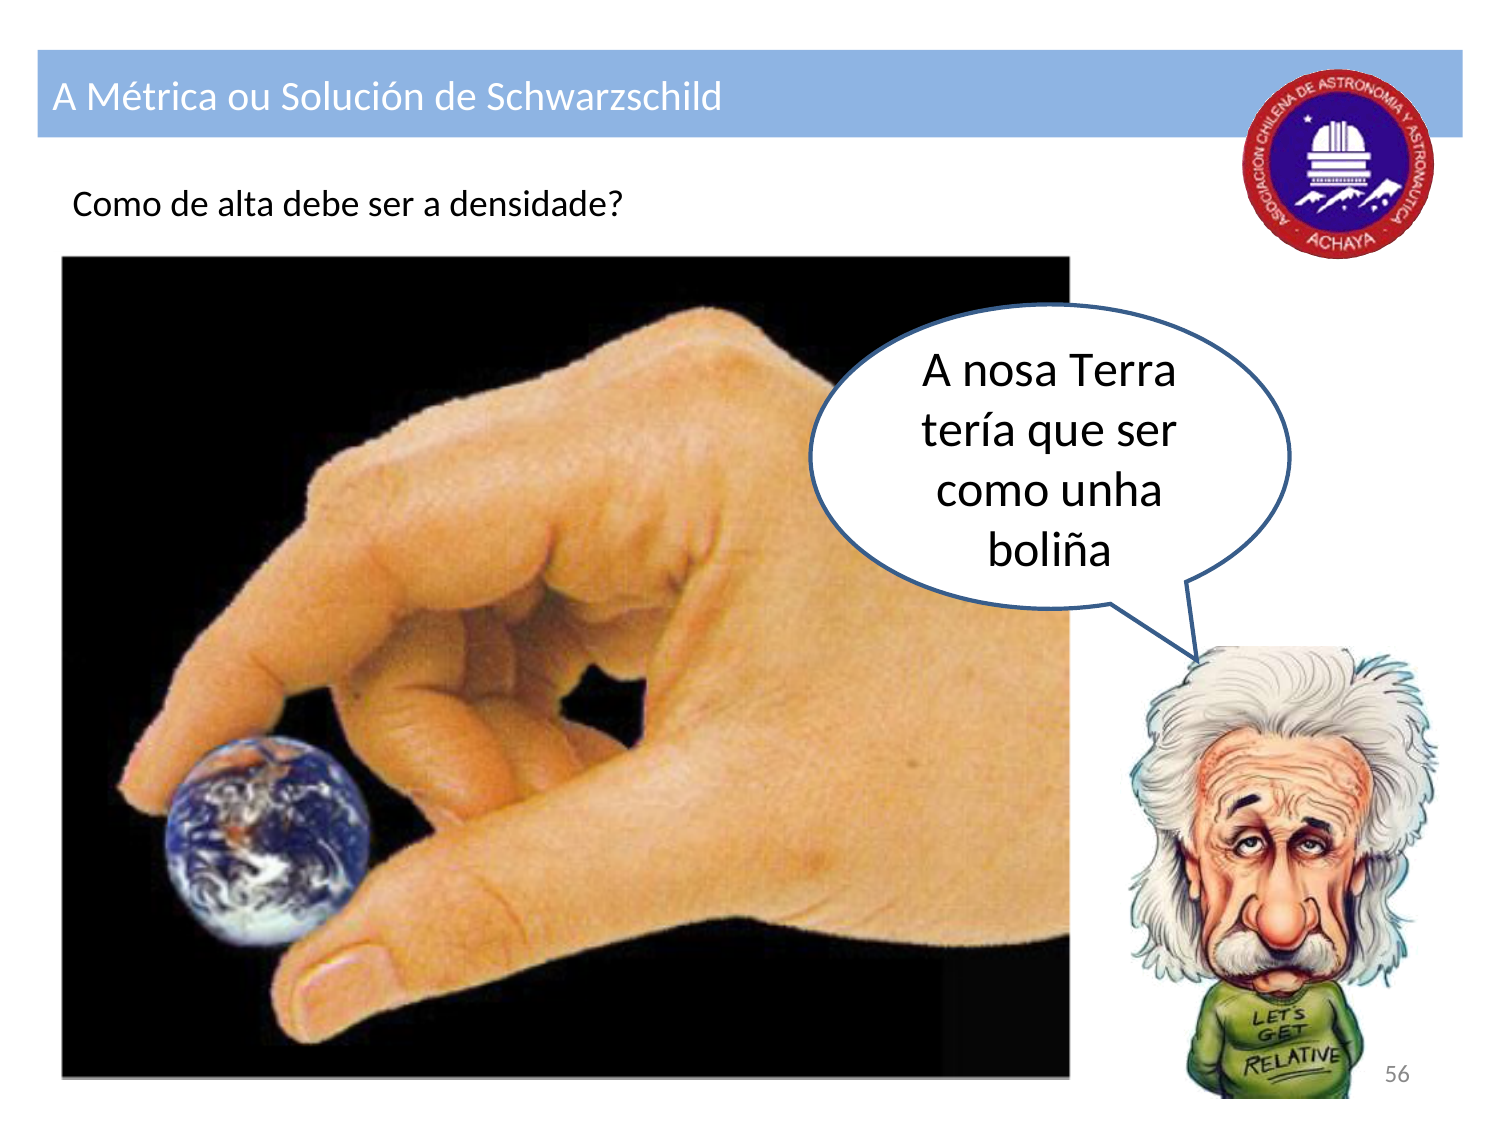

A Métrica ou Solución de Schwarzschild
Como de alta debe ser a densidade?
A nosa Terra tería que ser como unha boliña